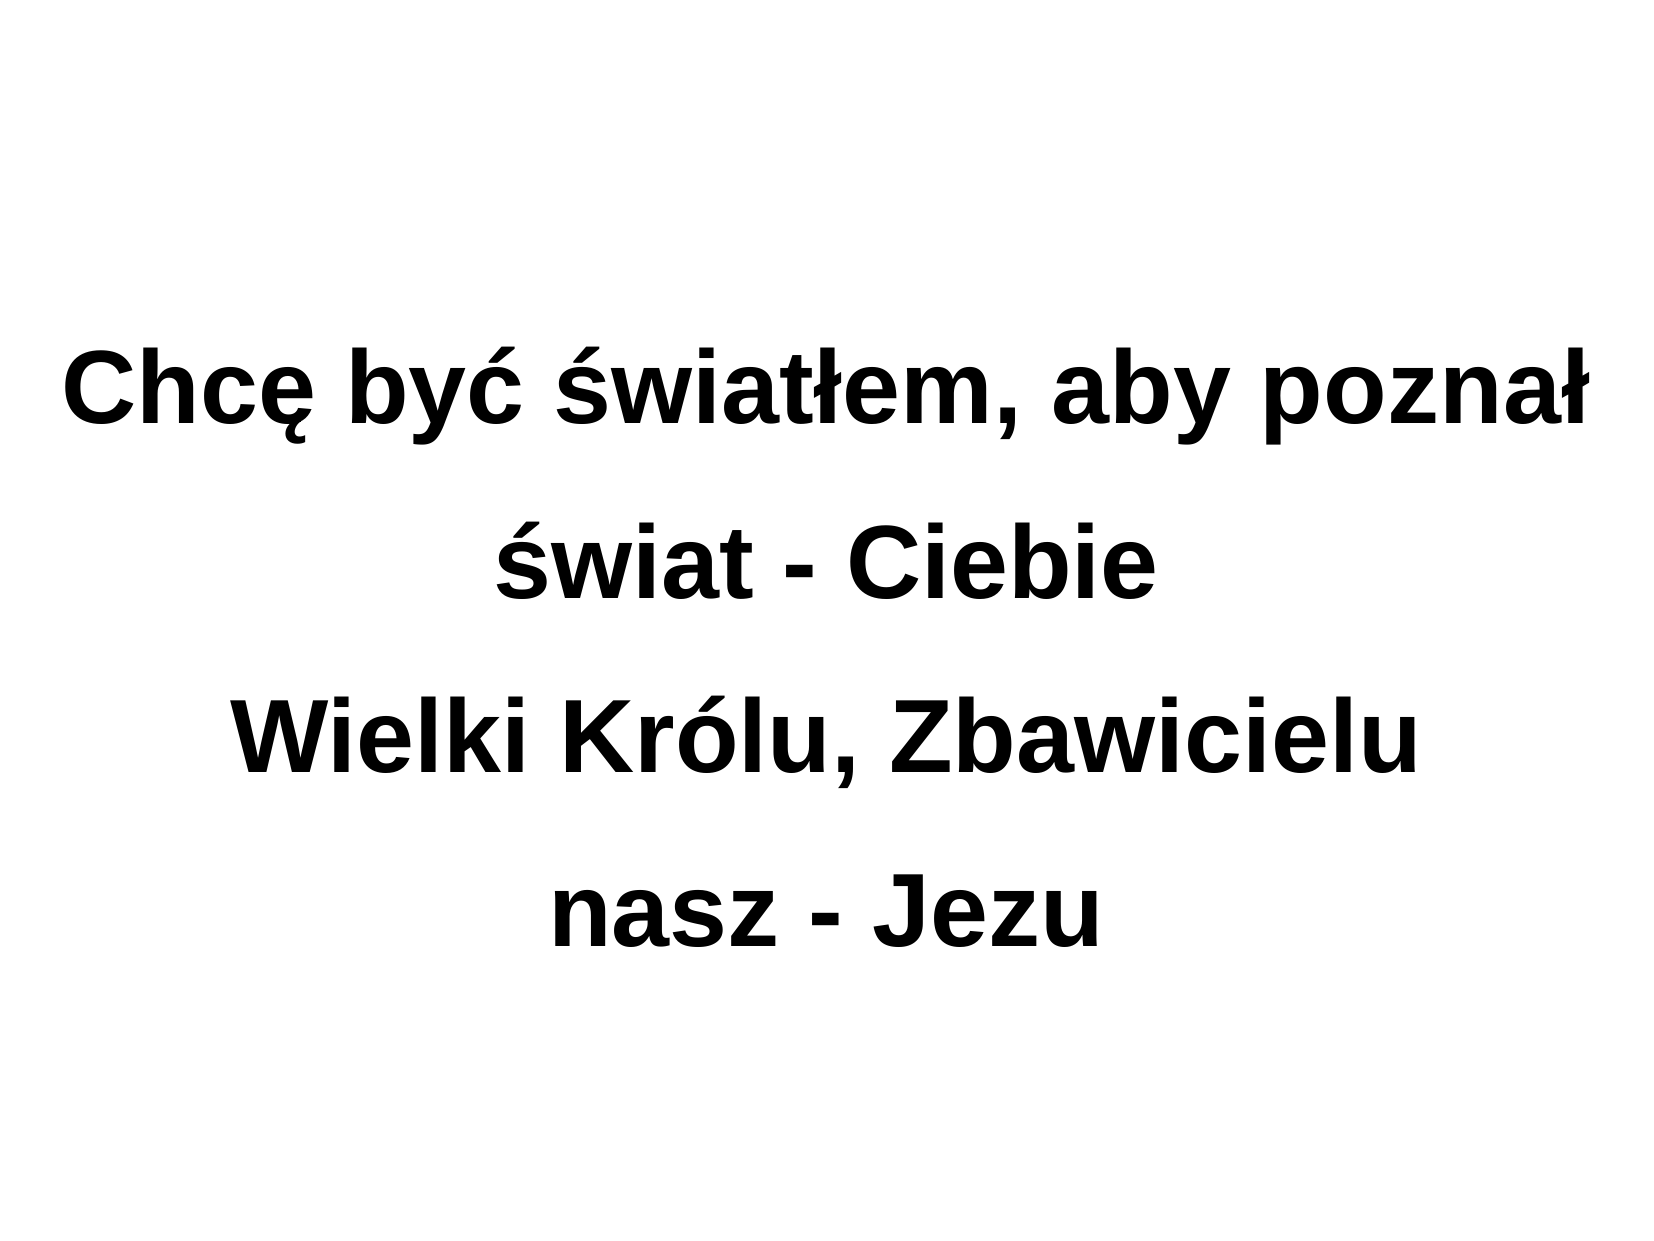

# Chcę być światłem, aby poznał świat - Ciebie
Wielki Królu, Zbawicielu
nasz - Jezu